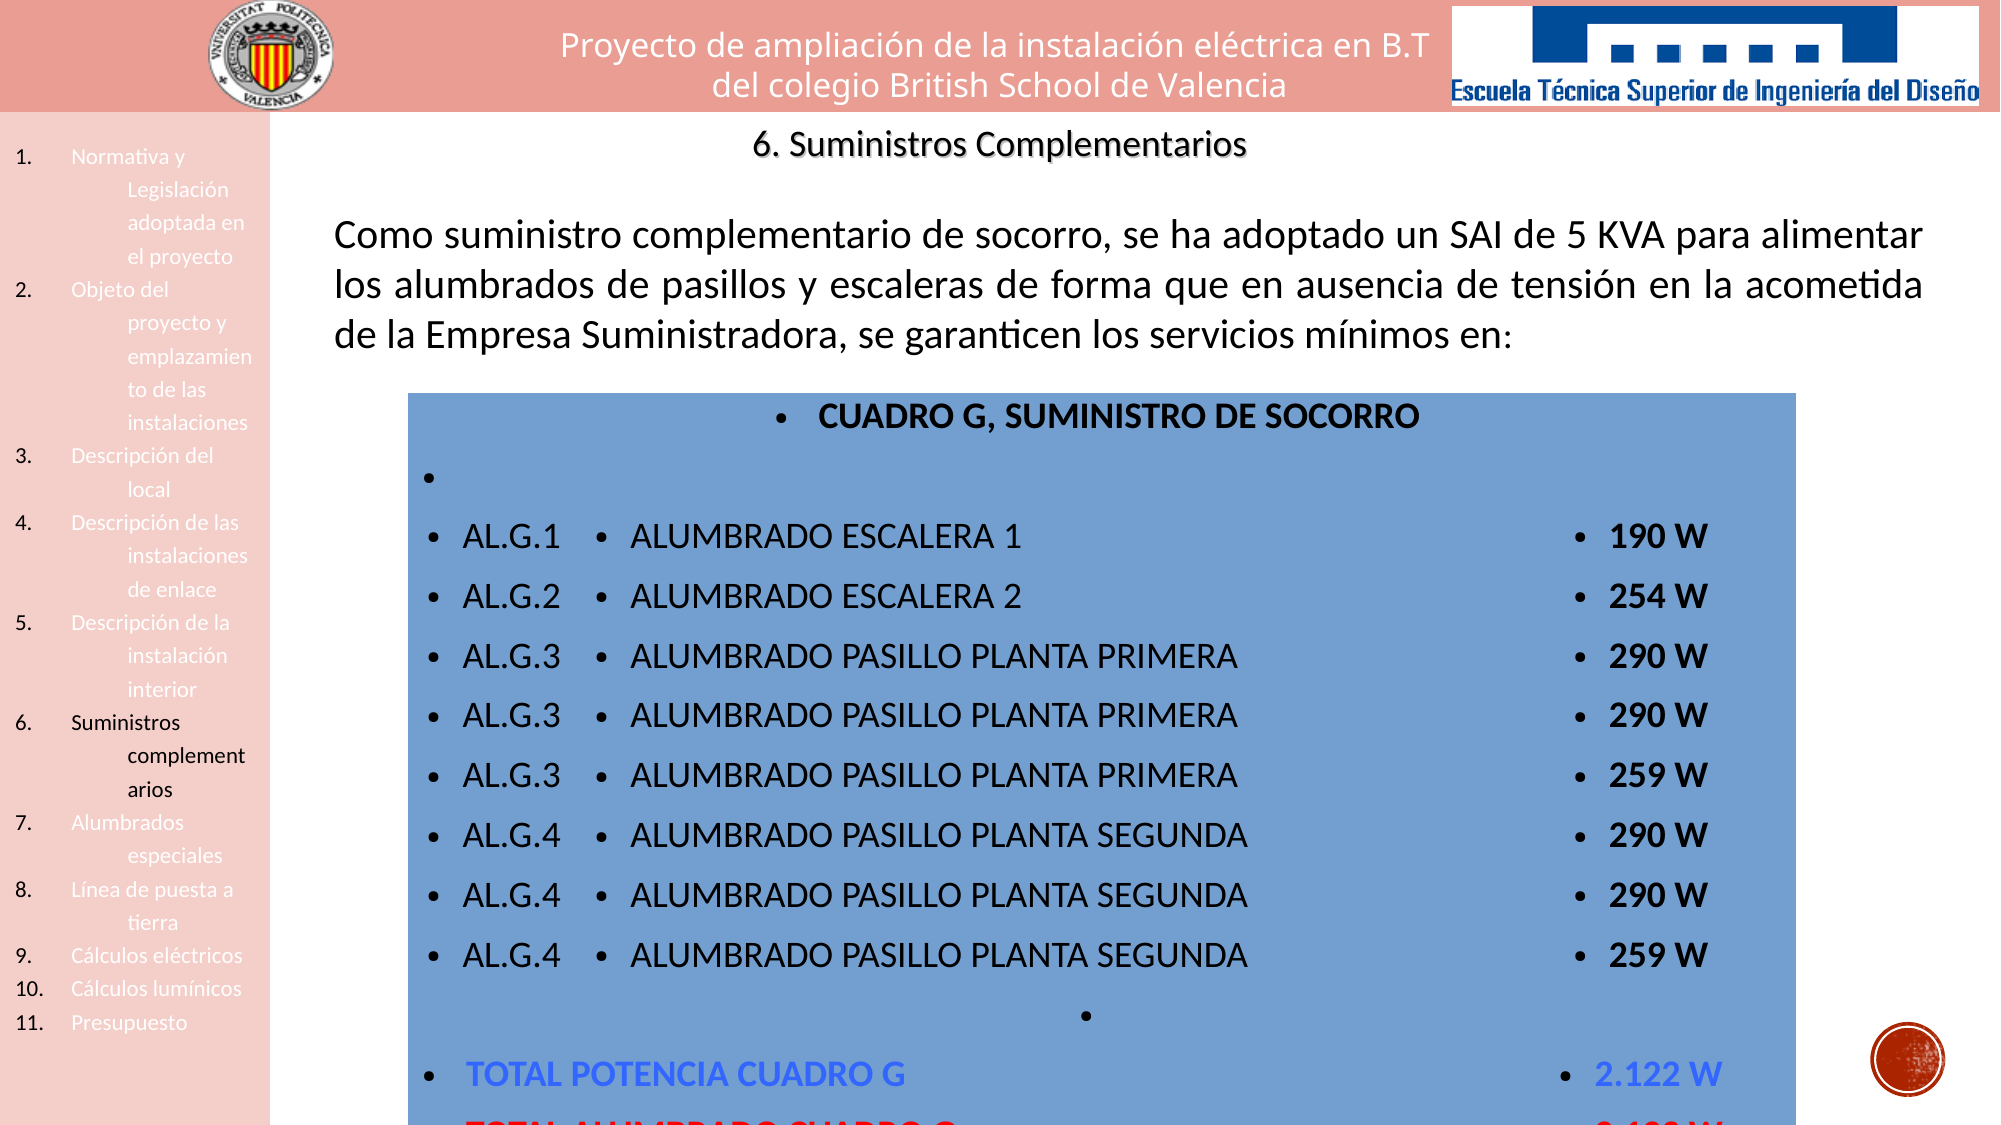

Proyecto de ampliación de la instalación eléctrica en B.T
del colegio British School de Valencia
6. Suministros Complementarios
Normativa y Legislación adoptada en el proyecto
Objeto del proyecto y emplazamiento de las instalaciones
Descripción del local
Descripción de las instalaciones de enlace
Descripción de la instalación interior
Suministros complementarios
Alumbrados especiales
Línea de puesta a tierra
Cálculos eléctricos
Cálculos lumínicos
Presupuesto
Como suministro complementario de socorro, se ha adoptado un SAI de 5 KVA para alimentar los alumbrados de pasillos y escaleras de forma que en ausencia de tensión en la acometida de la Empresa Suministradora, se garanticen los servicios mínimos en:
| CUADRO G, SUMINISTRO DE SOCORRO | | |
| --- | --- | --- |
| | | |
| AL.G.1 | ALUMBRADO ESCALERA 1 | 190 W |
| AL.G.2 | ALUMBRADO ESCALERA 2 | 254 W |
| AL.G.3 | ALUMBRADO PASILLO PLANTA PRIMERA | 290 W |
| AL.G.3 | ALUMBRADO PASILLO PLANTA PRIMERA | 290 W |
| AL.G.3 | ALUMBRADO PASILLO PLANTA PRIMERA | 259 W |
| AL.G.4 | ALUMBRADO PASILLO PLANTA SEGUNDA | 290 W |
| AL.G.4 | ALUMBRADO PASILLO PLANTA SEGUNDA | 290 W |
| AL.G.4 | ALUMBRADO PASILLO PLANTA SEGUNDA | 259 W |
| | | |
| TOTAL POTENCIA CUADRO G | | 2.122 W |
| TOTAL ALUMBRADO CUADRO G | | 2.122 W |